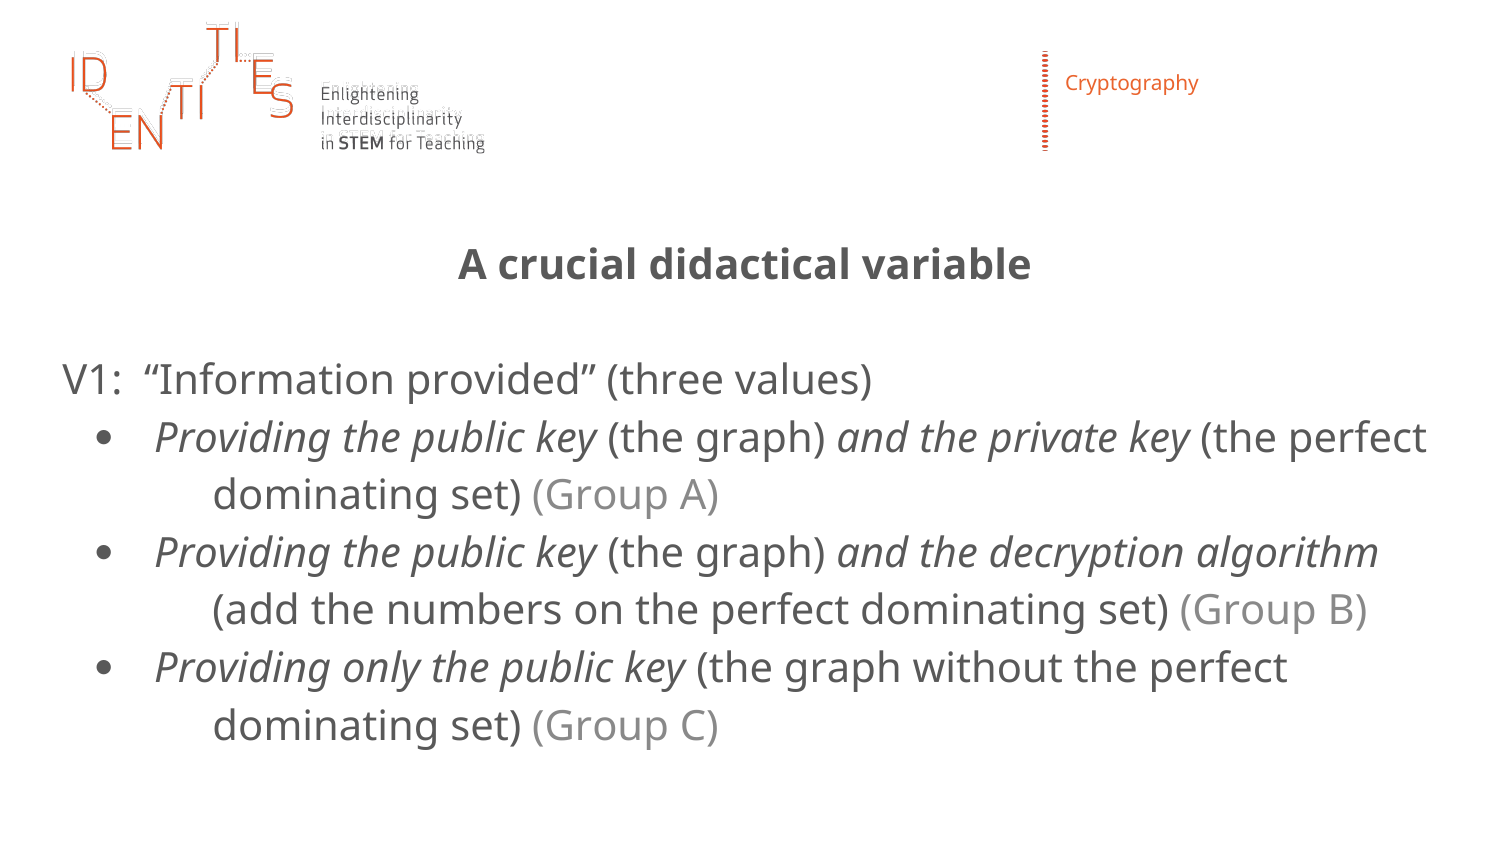

Cryptography
A crucial didactical variable
V1: “Information provided” (three values)
Providing the public key (the graph) and the private key (the perfect dominating set) (Group A)
Providing the public key (the graph) and the decryption algorithm (add the numbers on the perfect dominating set) (Group B)
Providing only the public key (the graph without the perfect dominating set) (Group C)